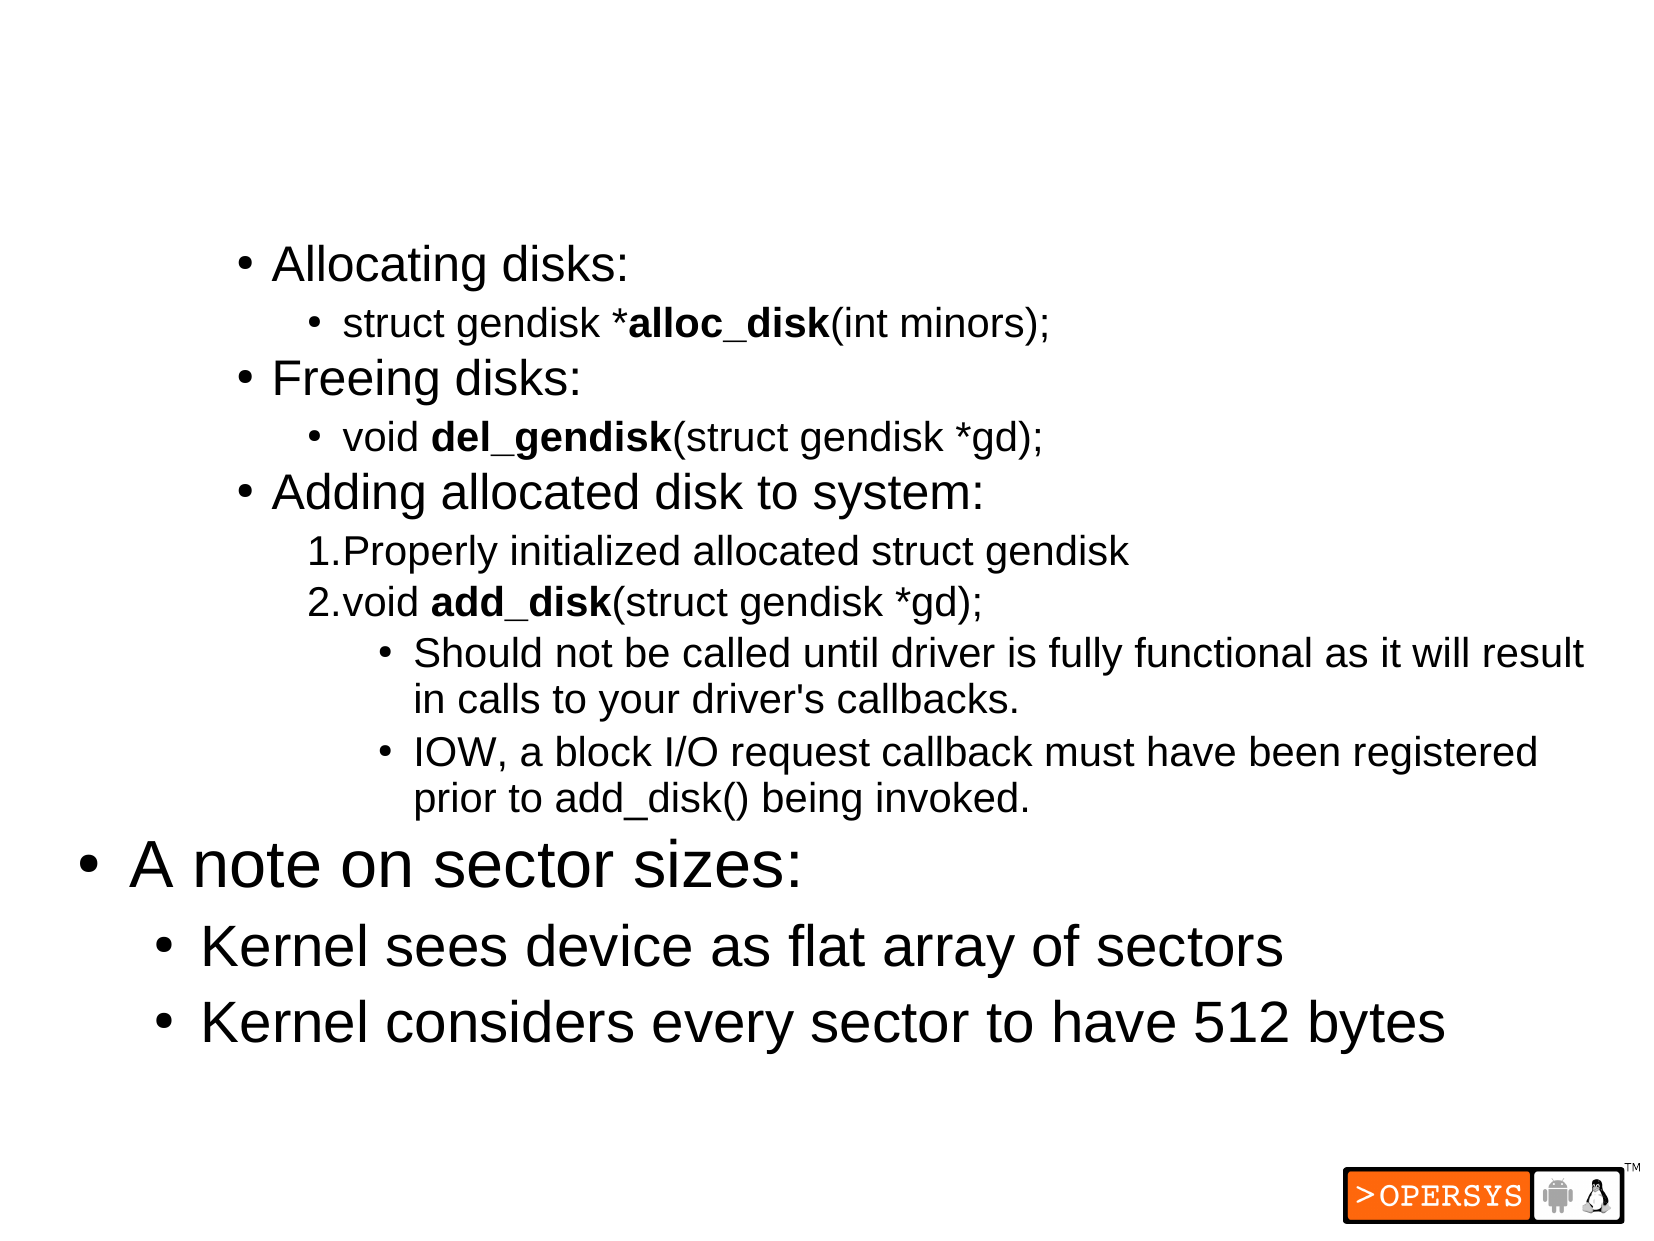

# Allocating disks:
struct gendisk *alloc_disk(int minors);
Freeing disks:
void del_gendisk(struct gendisk *gd);
Adding allocated disk to system:
Properly initialized allocated struct gendisk
void add_disk(struct gendisk *gd);
Should not be called until driver is fully functional as it will result in calls to your driver's callbacks.
IOW, a block I/O request callback must have been registered prior to add_disk() being invoked.
A note on sector sizes:
Kernel sees device as flat array of sectors
Kernel considers every sector to have 512 bytes